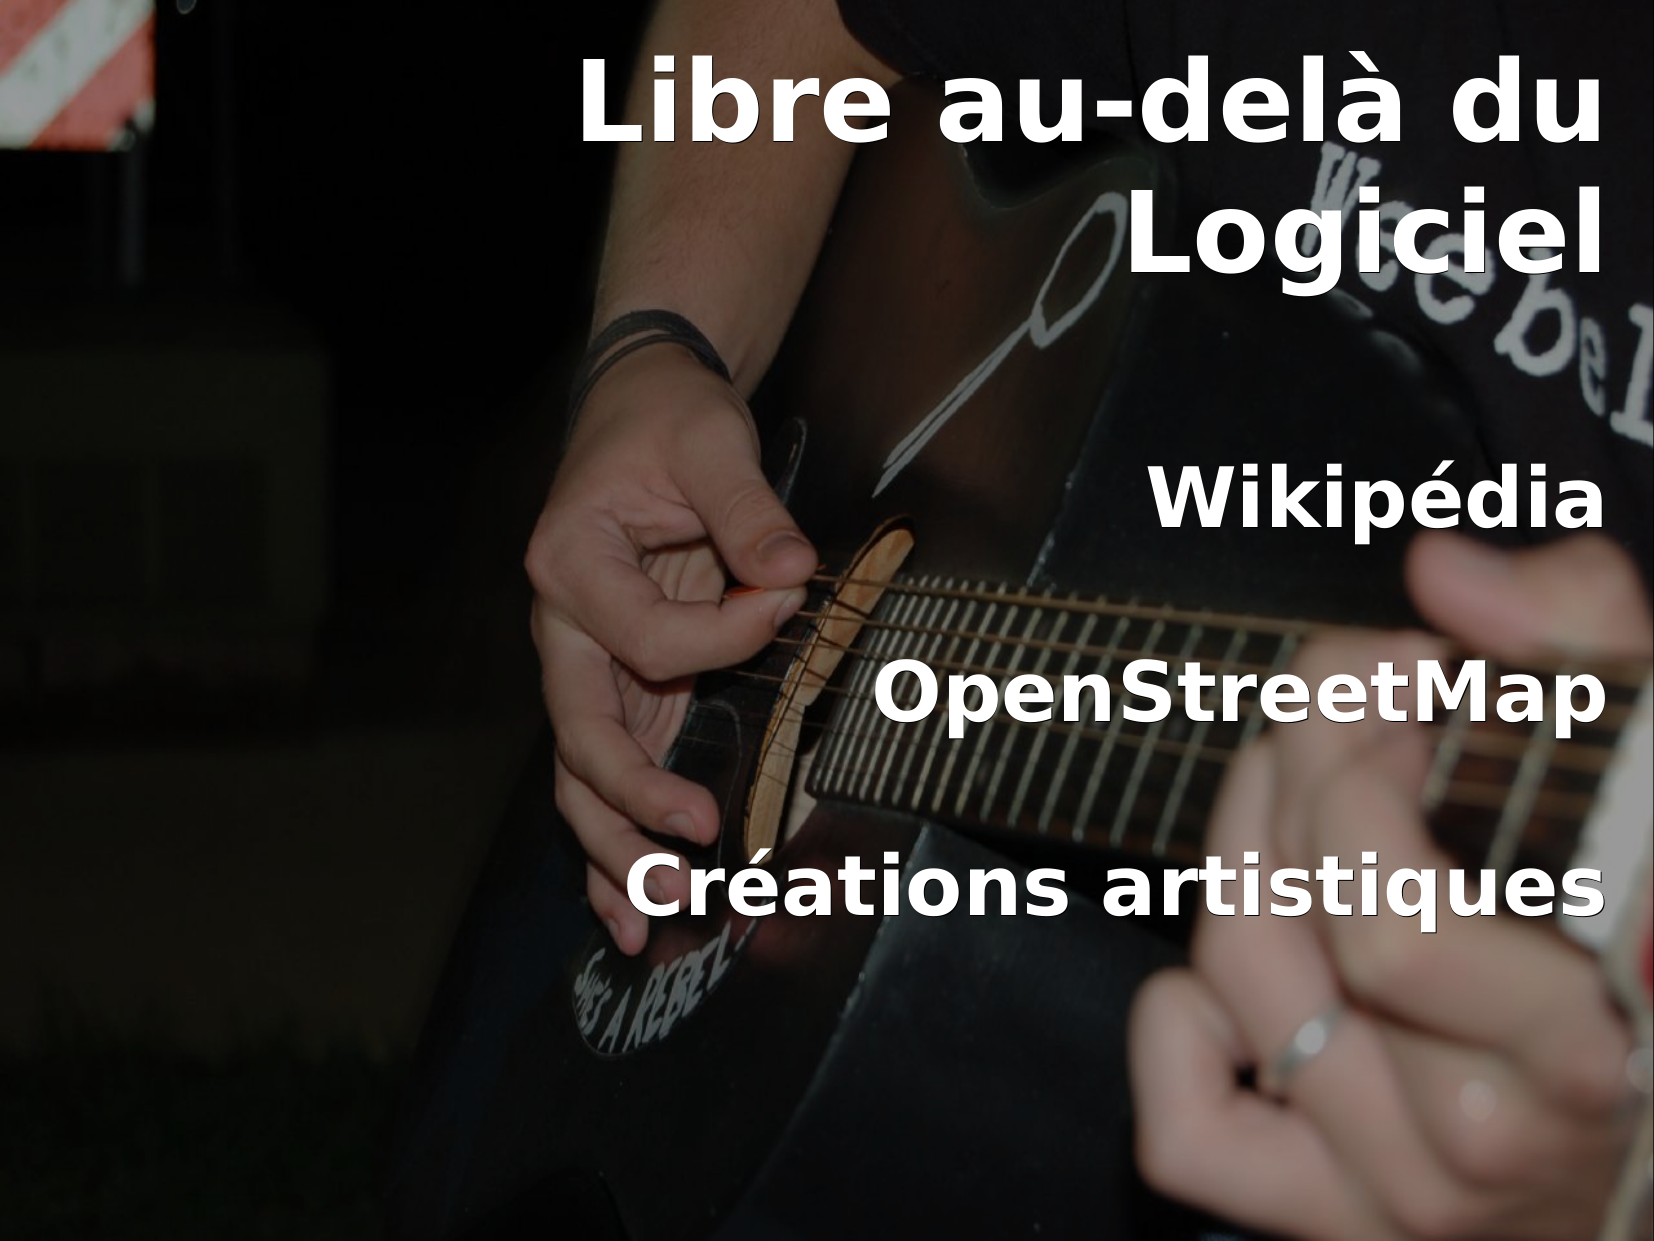

Libre au-delà du Logiciel
Wikipédia
OpenStreetMap
Créations artistiques